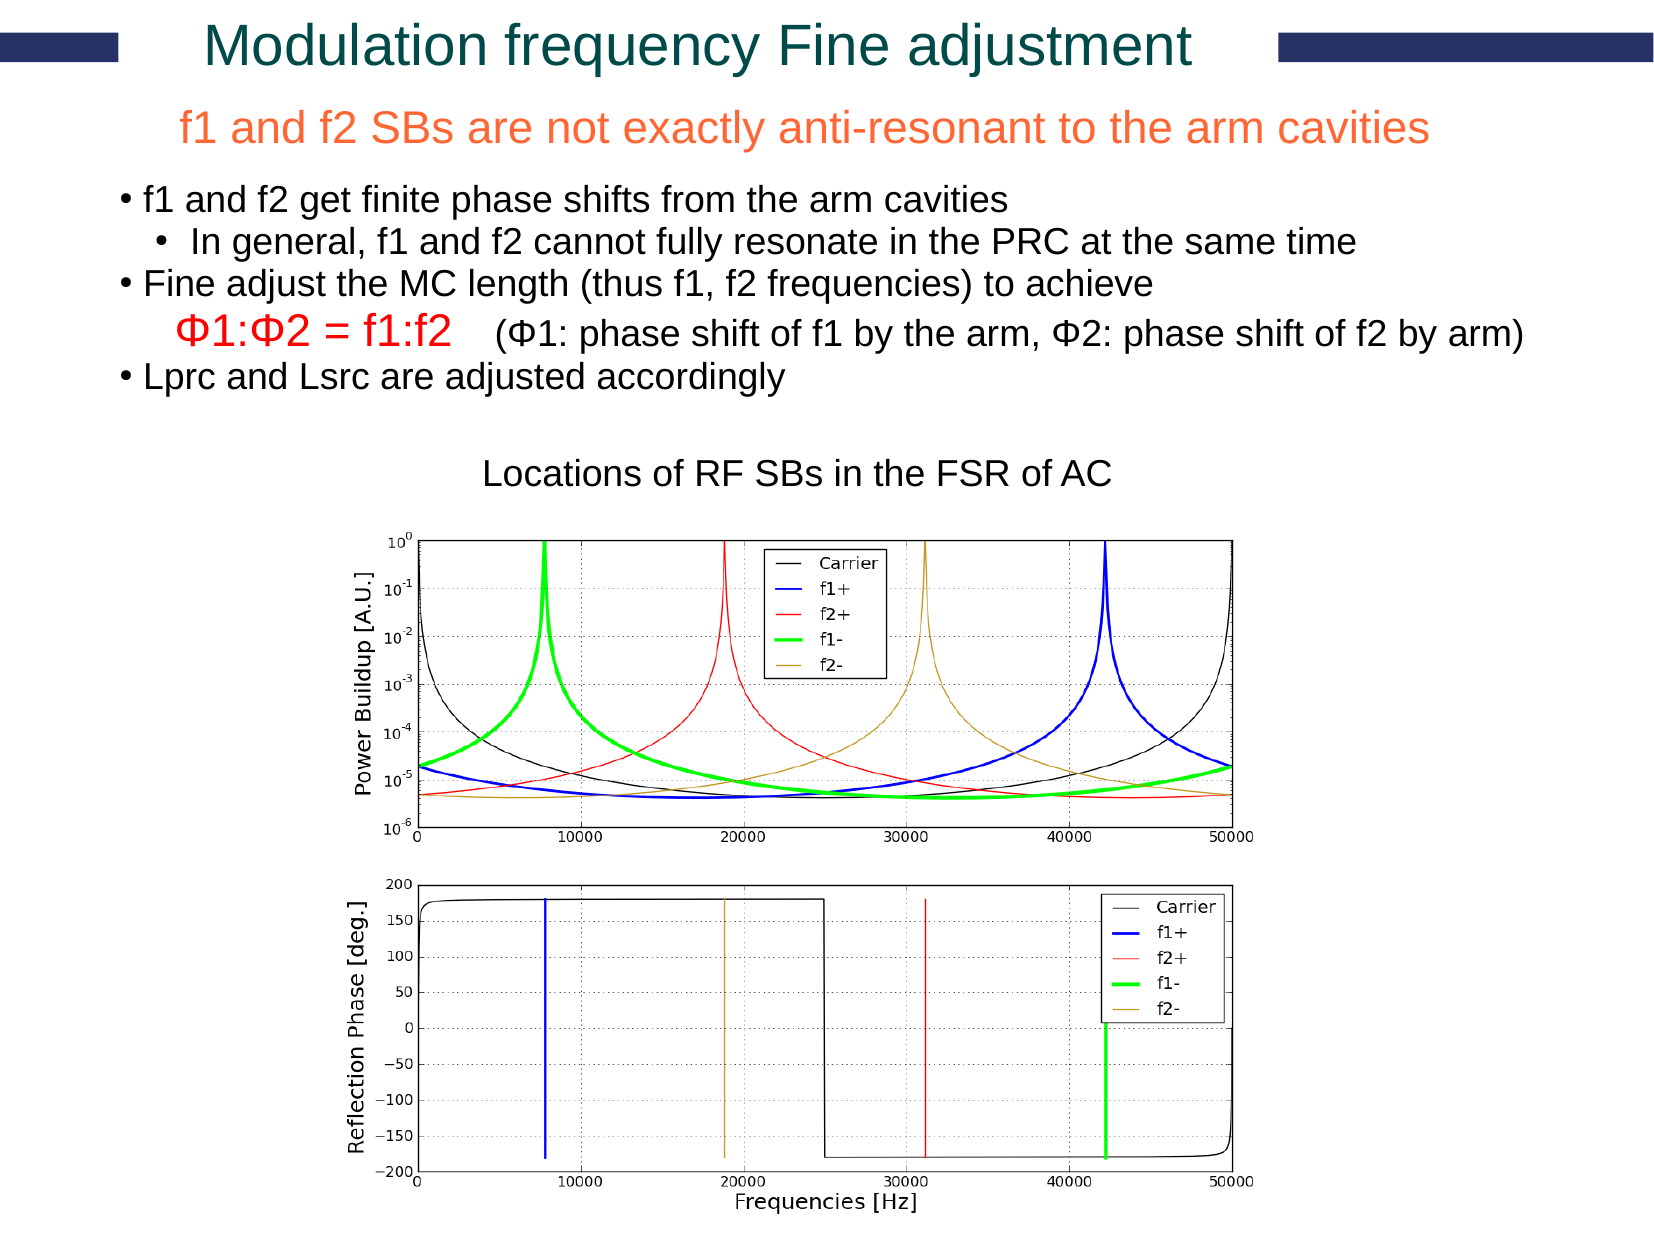

# Modulation frequency Fine adjustment
f1 and f2 SBs are not exactly anti-resonant to the arm cavities
 f1 and f2 get finite phase shifts from the arm cavities
In general, f1 and f2 cannot fully resonate in the PRC at the same time
 Fine adjust the MC length (thus f1, f2 frequencies) to achieve
 Φ1:Φ2 = f1:f2 (Φ1: phase shift of f1 by the arm, Φ2: phase shift of f2 by arm)
 Lprc and Lsrc are adjusted accordingly
Locations of RF SBs in the FSR of AC